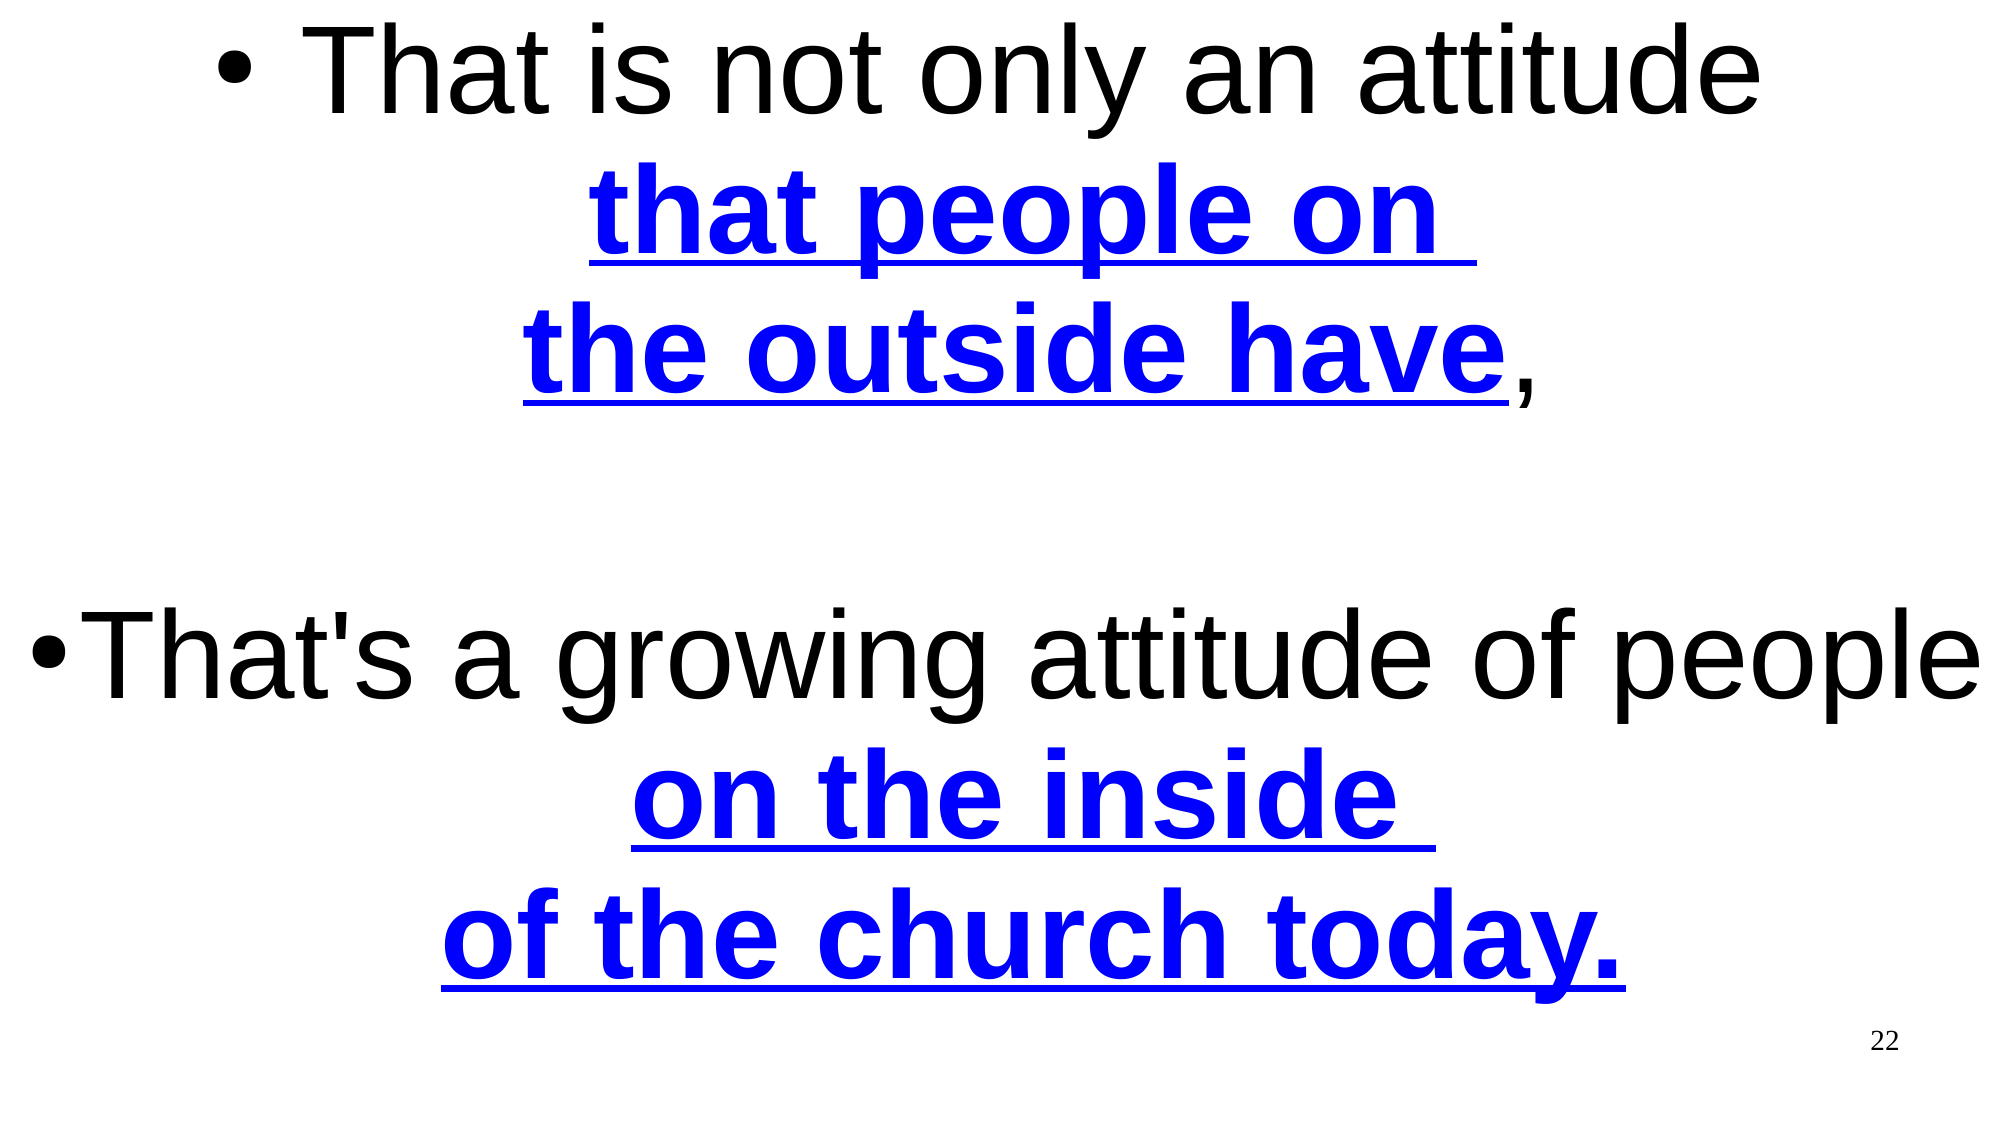

# That is not only an attitude that people on the outside have,
That's a growing attitude of people on the inside
of the church today.
22